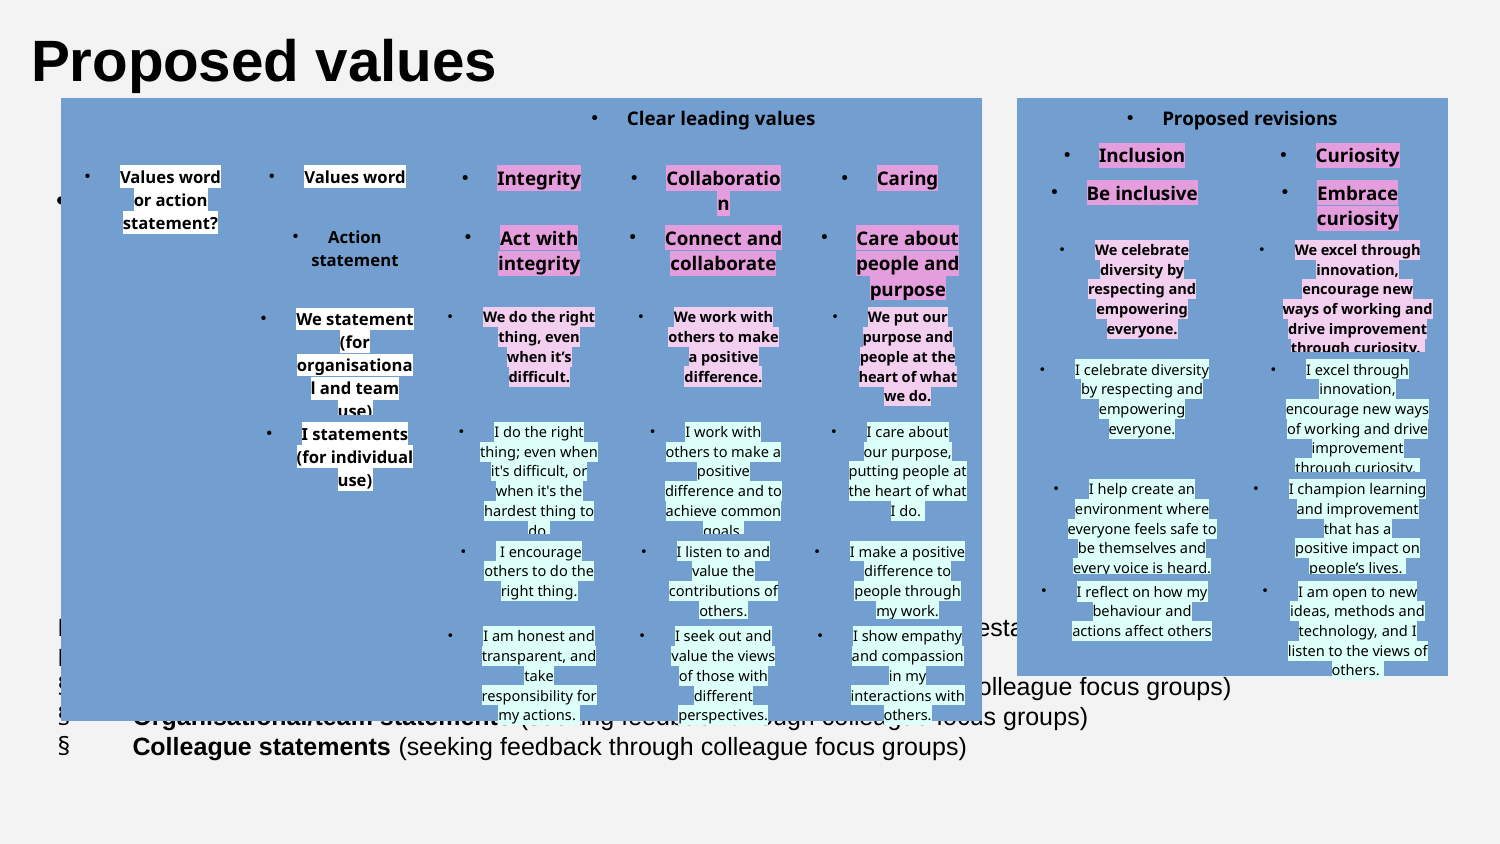

# Proposed values
| | | Clear leading values | | |
| --- | --- | --- | --- | --- |
| Values word or action statement? | Values word | Integrity | Collaboration | Caring |
| | Action statement | Act with integrity | Connect and collaborate | Care about people and purpose |
| | We statement (for organisational and team use) | We do the right thing, even when it’s difficult. | We work with others to make a positive difference. | We put our purpose and people at the heart of what we do. |
| | I statements (for individual use) | I do the right thing; even when it's difficult, or when it's the hardest thing to do. | I work with others to make a positive difference and to achieve common goals. | I care about our purpose, putting people at the heart of what I do. |
| | | I encourage others to do the right thing. | I listen to and value the contributions of others. | I make a positive difference to people through my work. |
| | | I am honest and transparent, and take responsibility for my actions. | I seek out and value the views of those with different perspectives. | I show empathy and compassion in my interactions with others. |
| Proposed revisions | |
| --- | --- |
| Inclusion | Curiosity |
| Be inclusive | Embrace curiosity |
| We celebrate diversity by respecting and empowering everyone. | We excel through innovation, encourage new ways of working and drive improvement through curiosity. |
| I celebrate diversity by respecting and empowering everyone. | I excel through innovation, encourage new ways of working and drive improvement through curiosity. |
| I help create an environment where everyone feels safe to be themselves and every voice is heard. | I champion learning and improvement that has a positive impact on people’s lives. |
| I reflect on how my behaviour and actions affect others | I am open to new ideas, methods and technology, and I listen to the views of others. ​ |
Data & Insight captured the ‘voice’ of the workshop participants for each value and established key statements.
From this work we have developed:
A values word and action statements (preference to be decided through colleague focus groups)
Organisational/team statements (seeking feedback through colleague focus groups)
Colleague statements (seeking feedback through colleague focus groups)